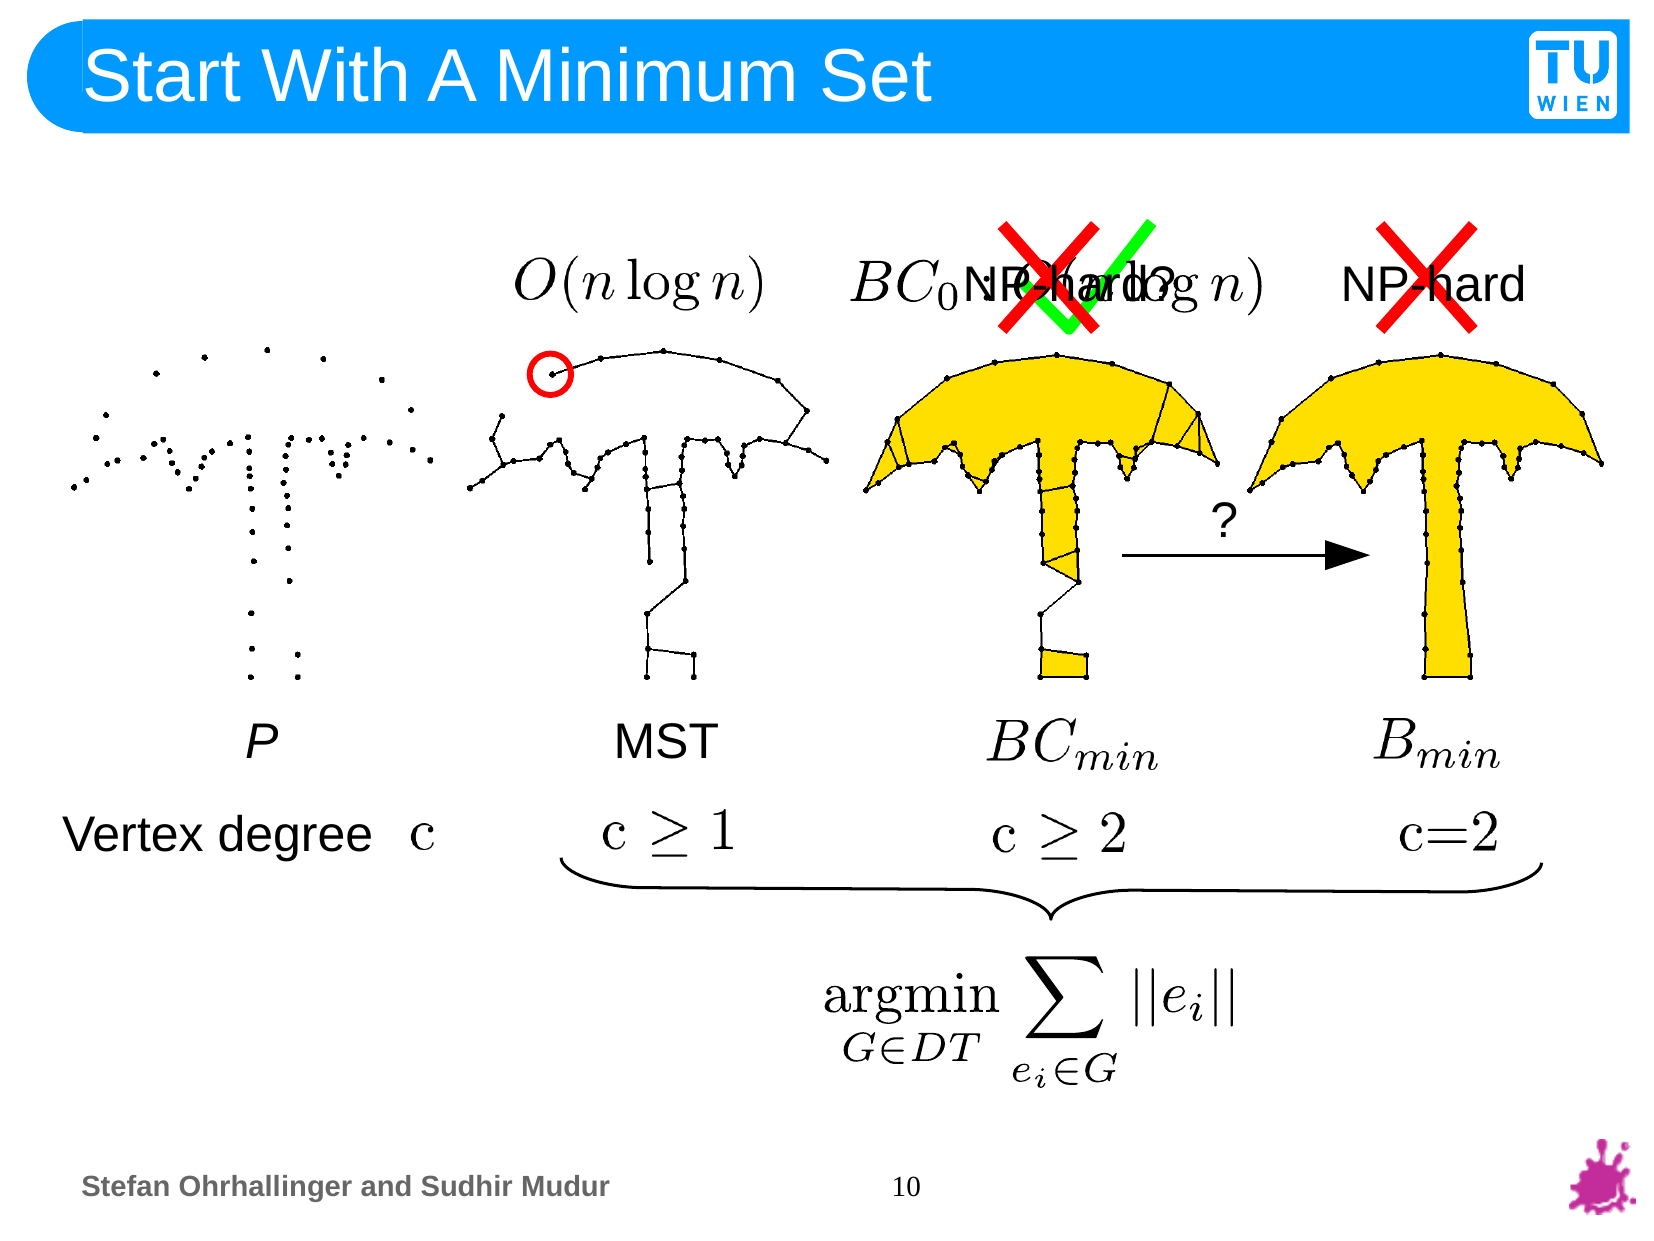

# Start With A Minimum Set
NP-hard?
NP-hard
?
P
MST
Vertex degree
10